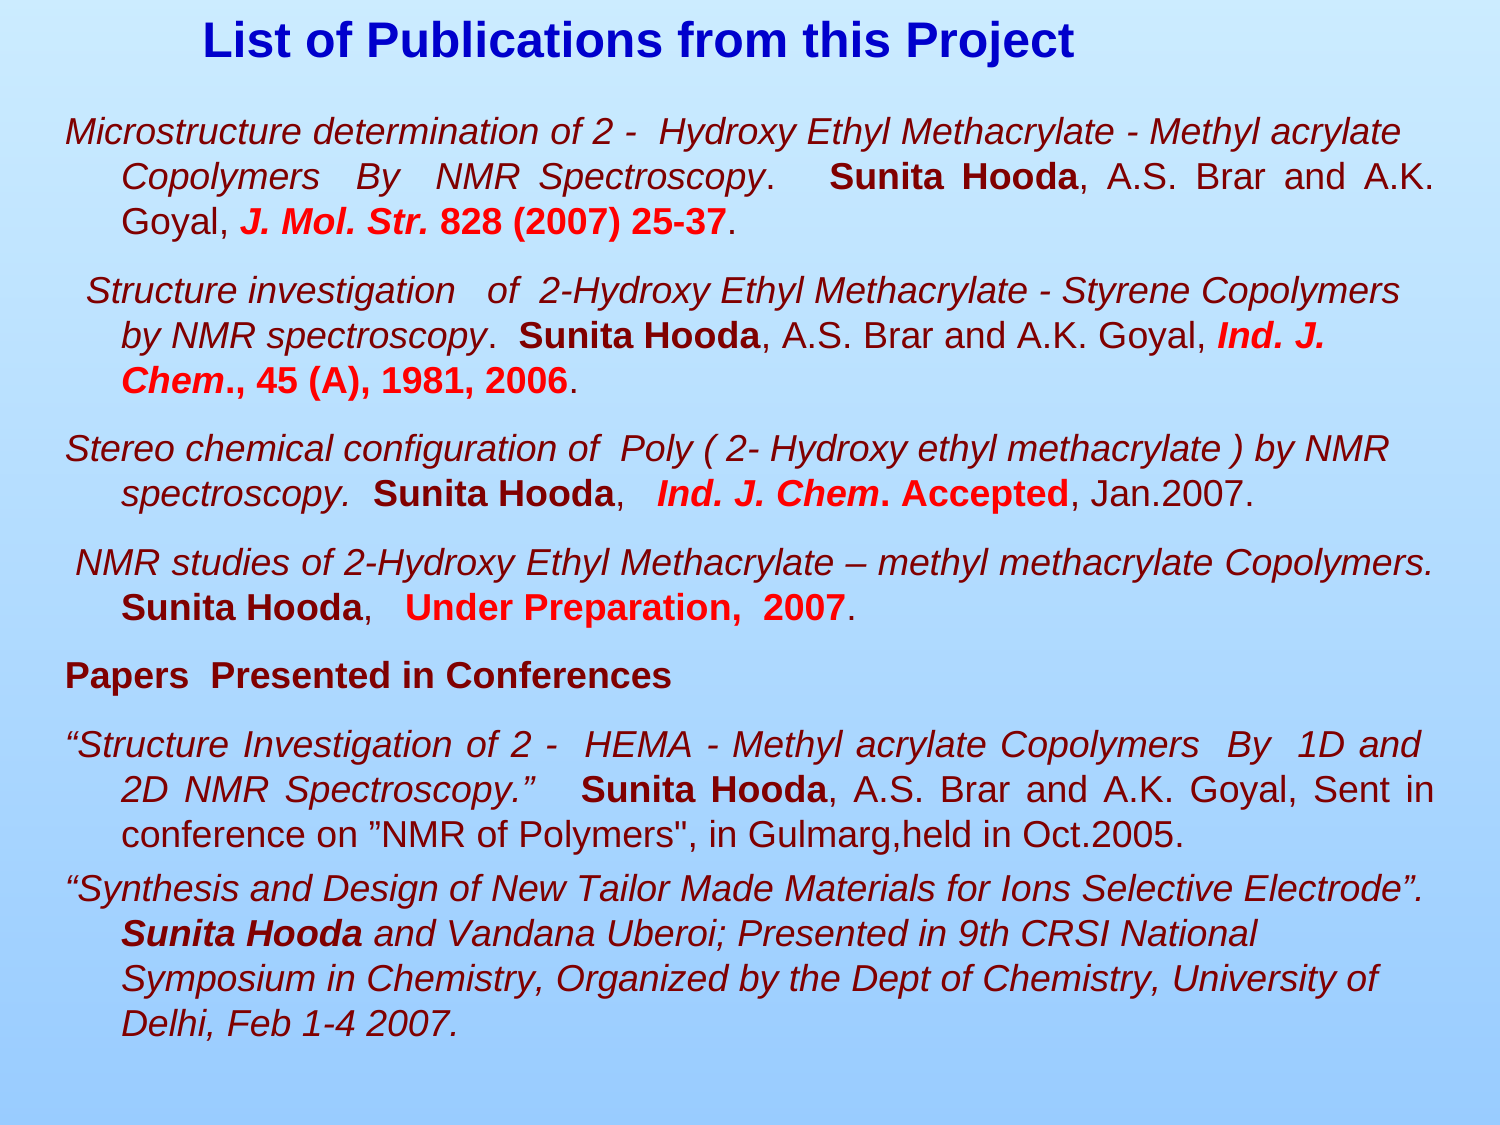

List of Publications from this Project
Microstructure determination of 2 - Hydroxy Ethyl Methacrylate - Methyl acrylate Copolymers By NMR Spectroscopy. Sunita Hooda, A.S. Brar and A.K. Goyal, J. Mol. Str. 828 (2007) 25-37.
  Structure investigation of 2-Hydroxy Ethyl Methacrylate - Styrene Copolymers by NMR spectroscopy. Sunita Hooda, A.S. Brar and A.K. Goyal, Ind. J. Chem., 45 (A), 1981, 2006.
Stereo chemical configuration of Poly ( 2- Hydroxy ethyl methacrylate ) by NMR spectroscopy. Sunita Hooda, Ind. J. Chem. Accepted, Jan.2007.
 NMR studies of 2-Hydroxy Ethyl Methacrylate – methyl methacrylate Copolymers. Sunita Hooda, Under Preparation, 2007.
Papers Presented in Conferences
“Structure Investigation of 2 - HEMA - Methyl acrylate Copolymers By 1D and 2D NMR Spectroscopy.” Sunita Hooda, A.S. Brar and A.K. Goyal, Sent in conference on ”NMR of Polymers", in Gulmarg,held in Oct.2005.
“Synthesis and Design of New Tailor Made Materials for Ions Selective Electrode”. Sunita Hooda and Vandana Uberoi; Presented in 9th CRSI National Symposium in Chemistry, Organized by the Dept of Chemistry, University of Delhi, Feb 1-4 2007.